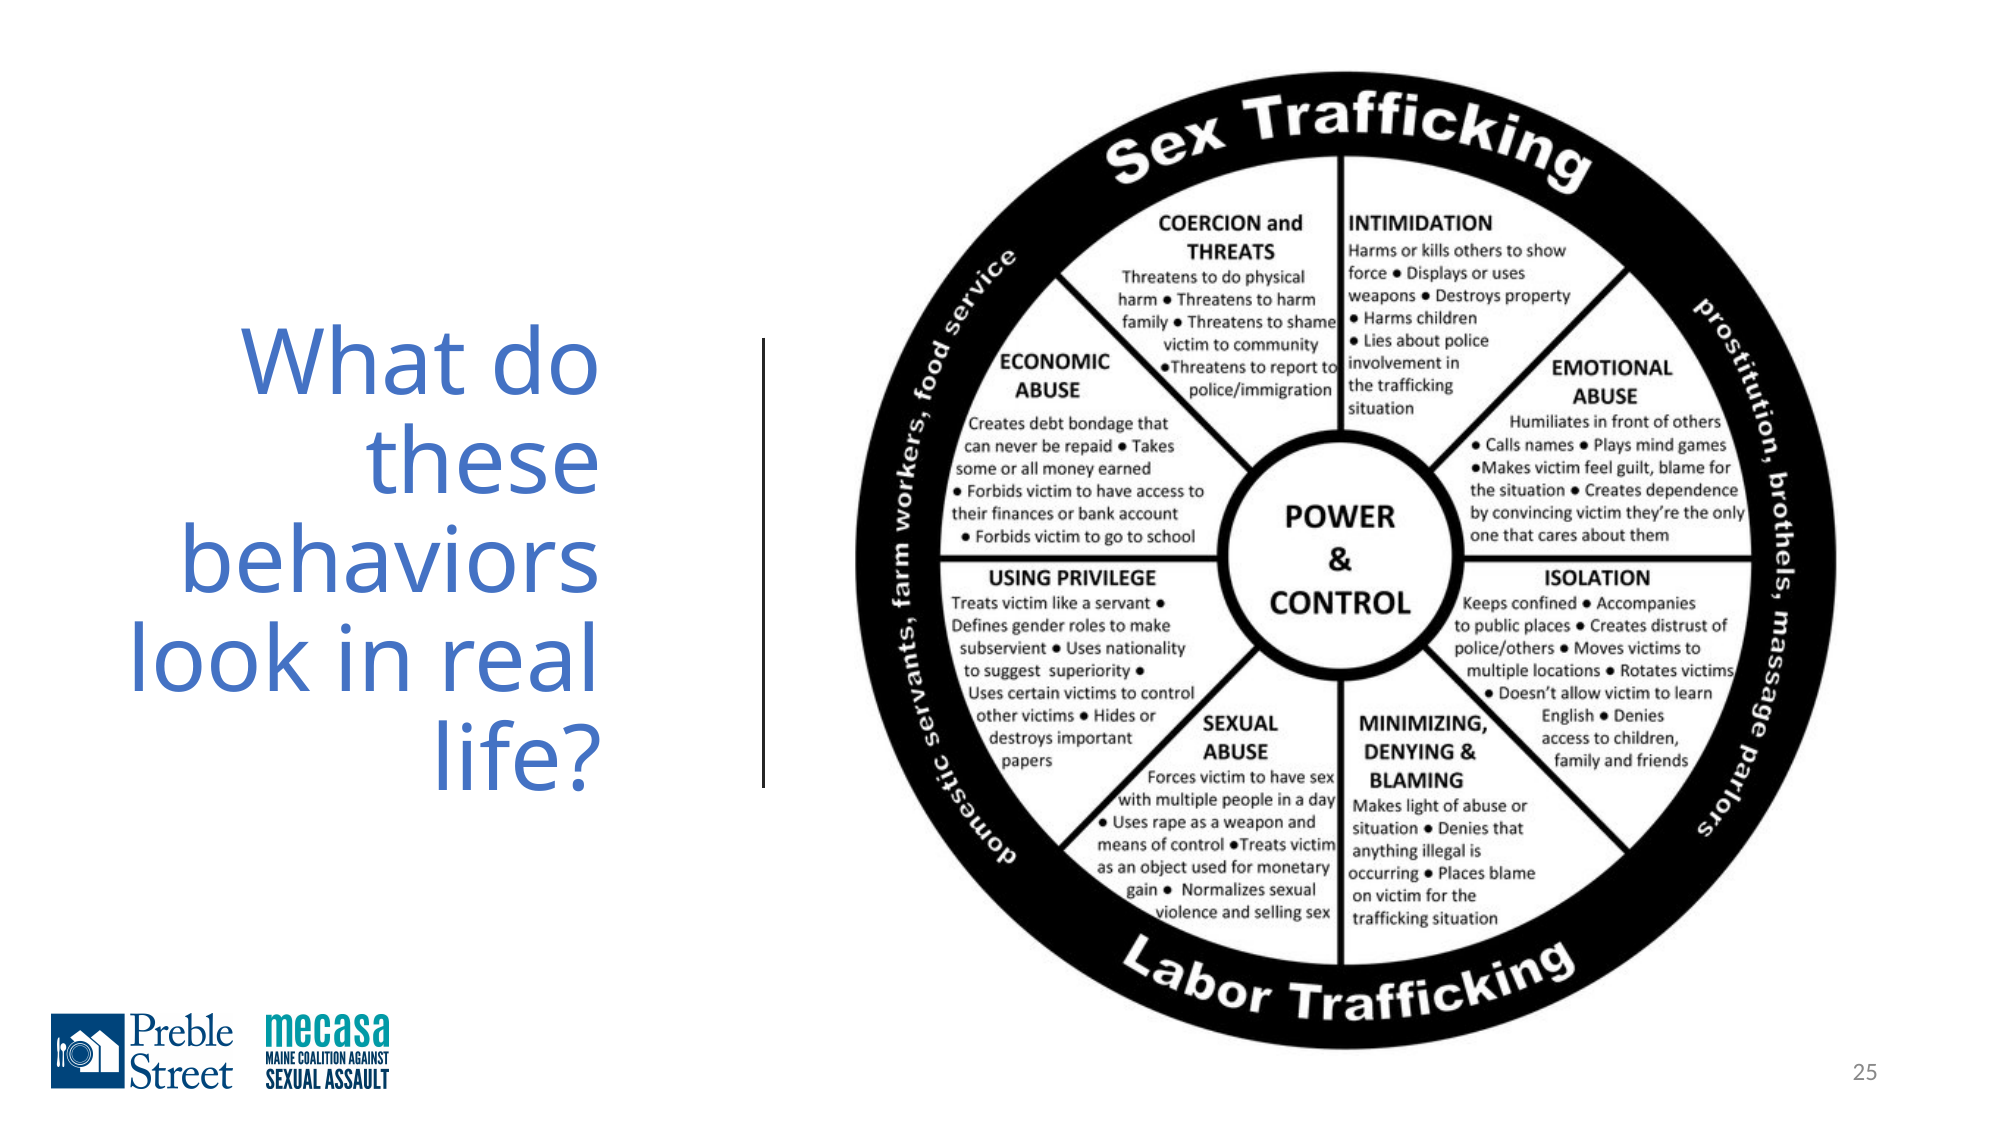

What do these behaviors look in real life?
25